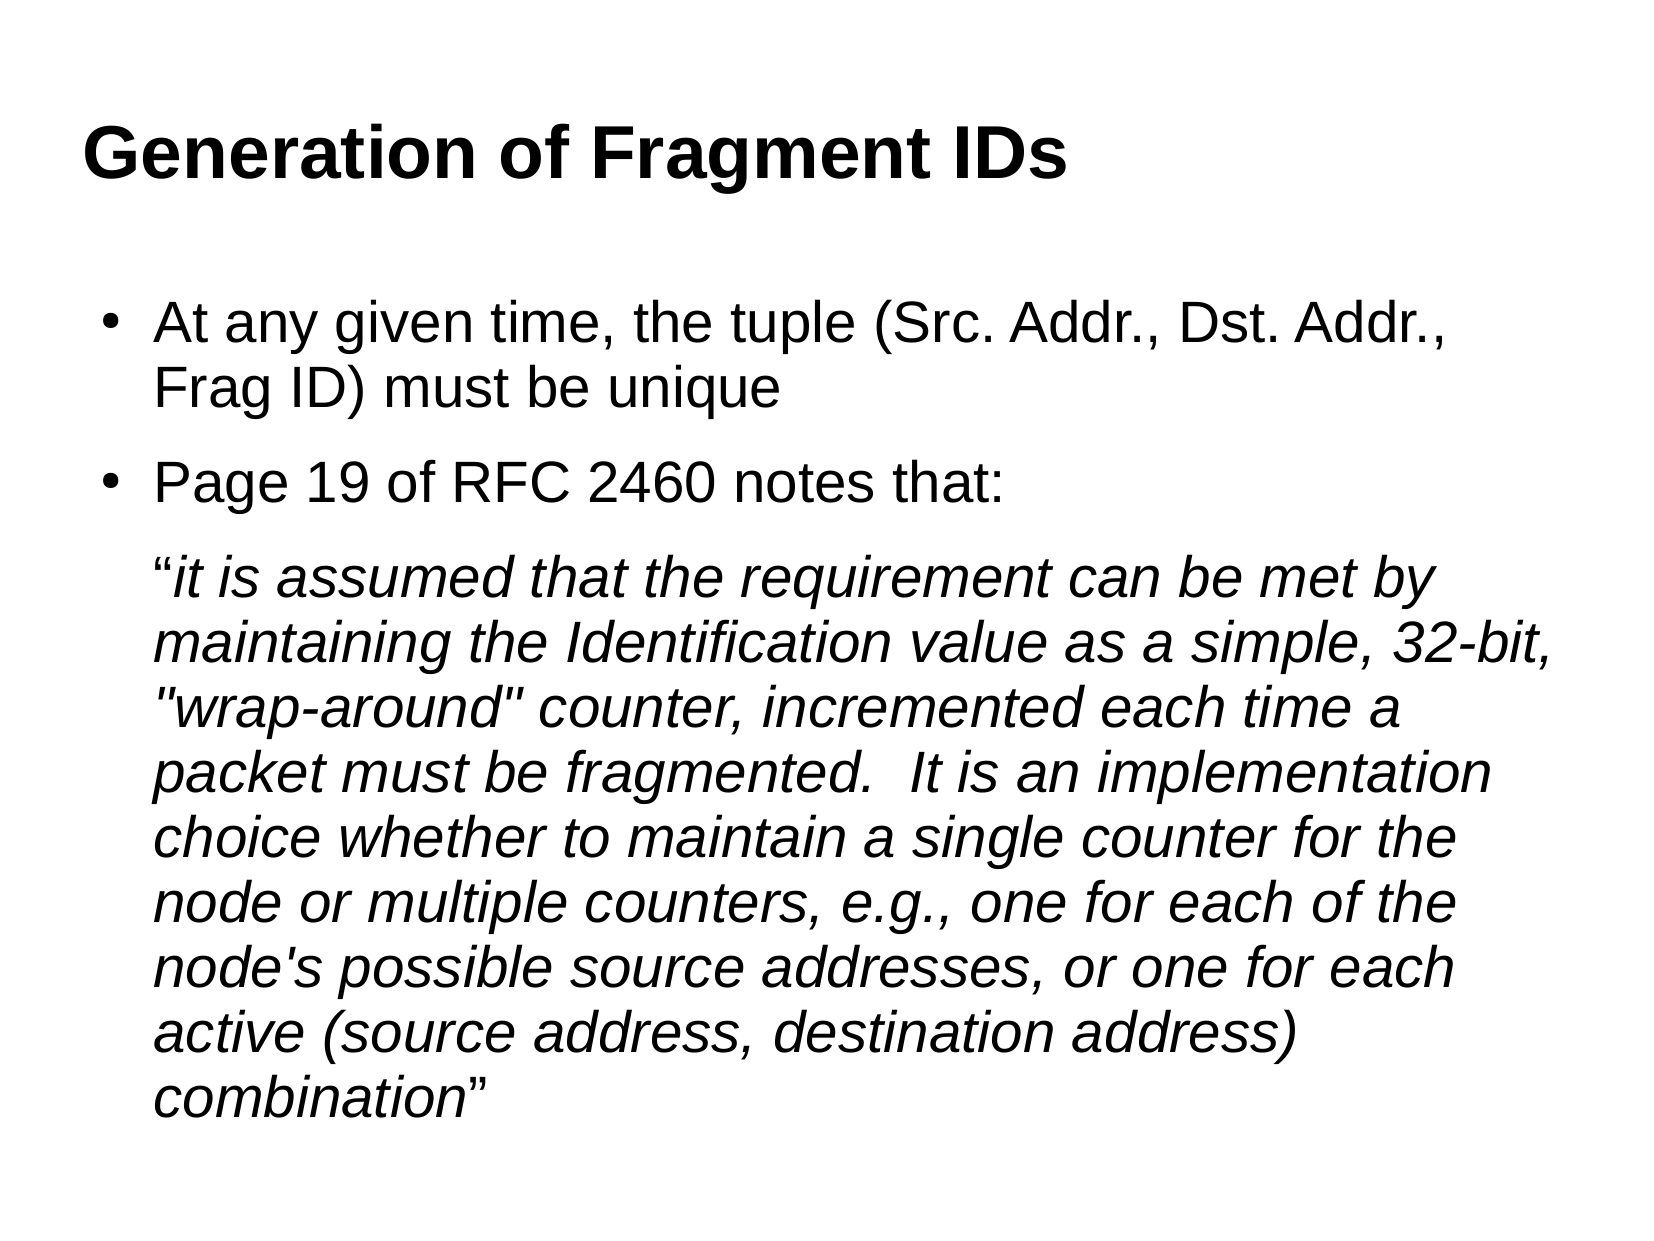

# Generation of Fragment IDs
At any given time, the tuple (Src. Addr., Dst. Addr., Frag ID) must be unique
Page 19 of RFC 2460 notes that:
“it is assumed that the requirement can be met by maintaining the Identification value as a simple, 32-bit, "wrap-around" counter, incremented each time a packet must be fragmented. It is an implementation choice whether to maintain a single counter for the node or multiple counters, e.g., one for each of the node's possible source addresses, or one for each active (source address, destination address) combination”